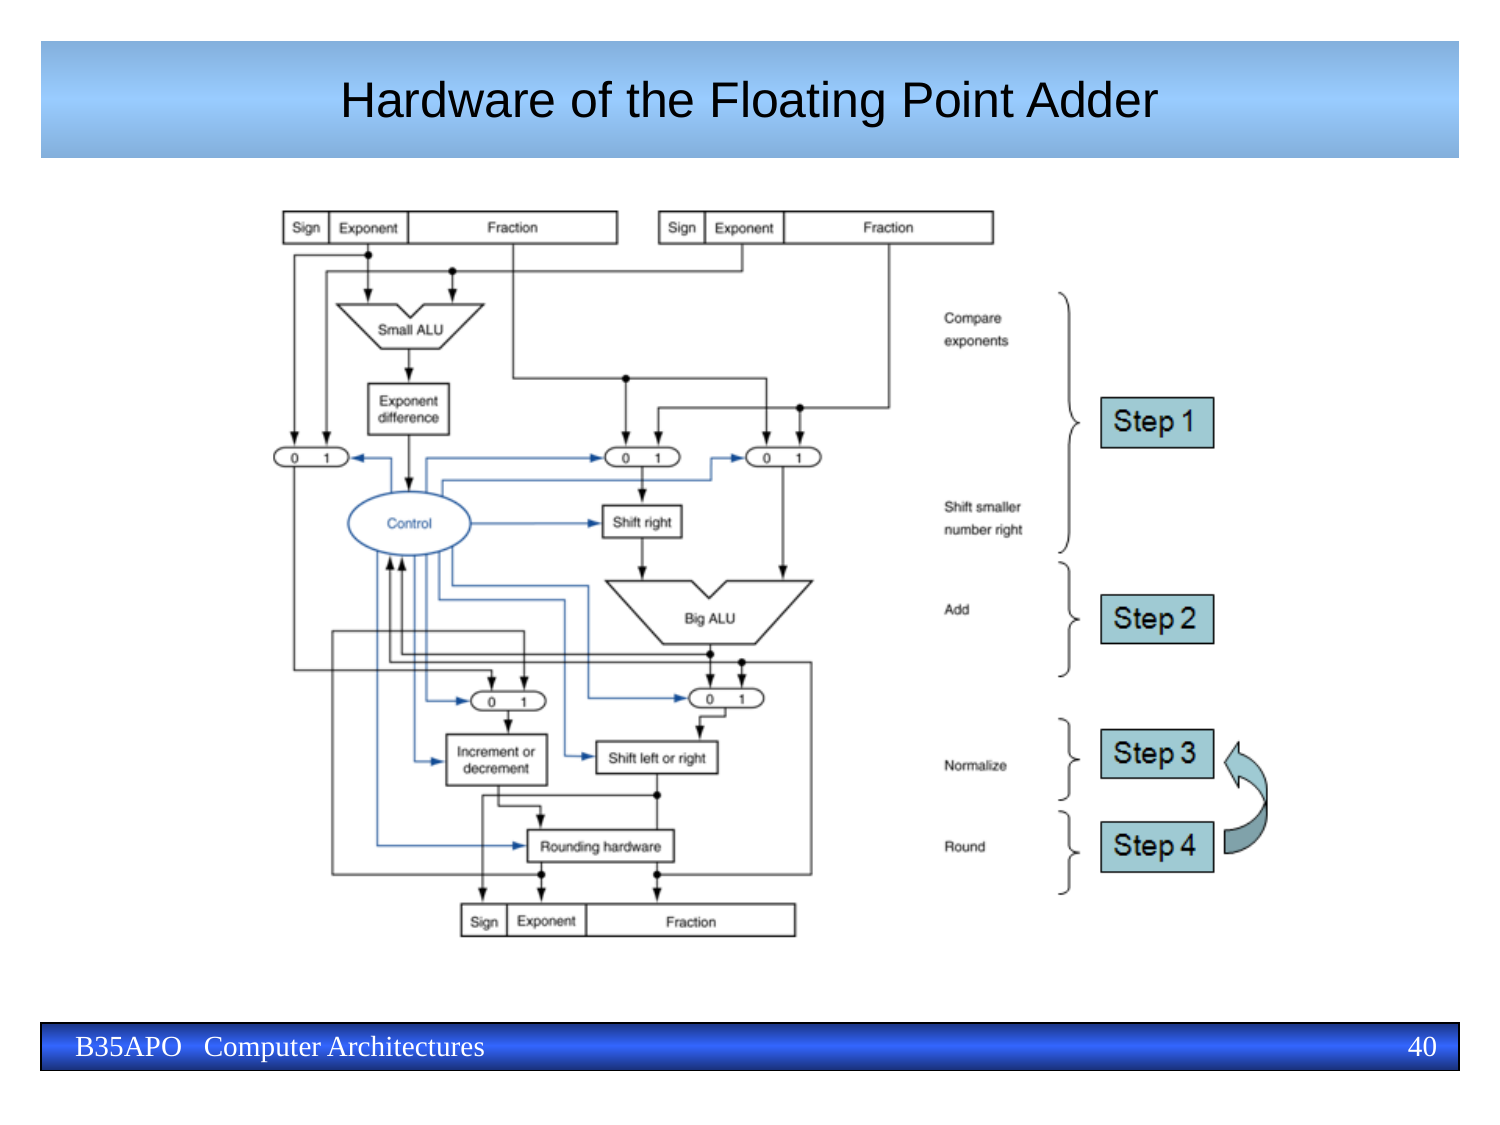

# Hardware of the Floating Point Adder
B35APO Computer Architectures
40